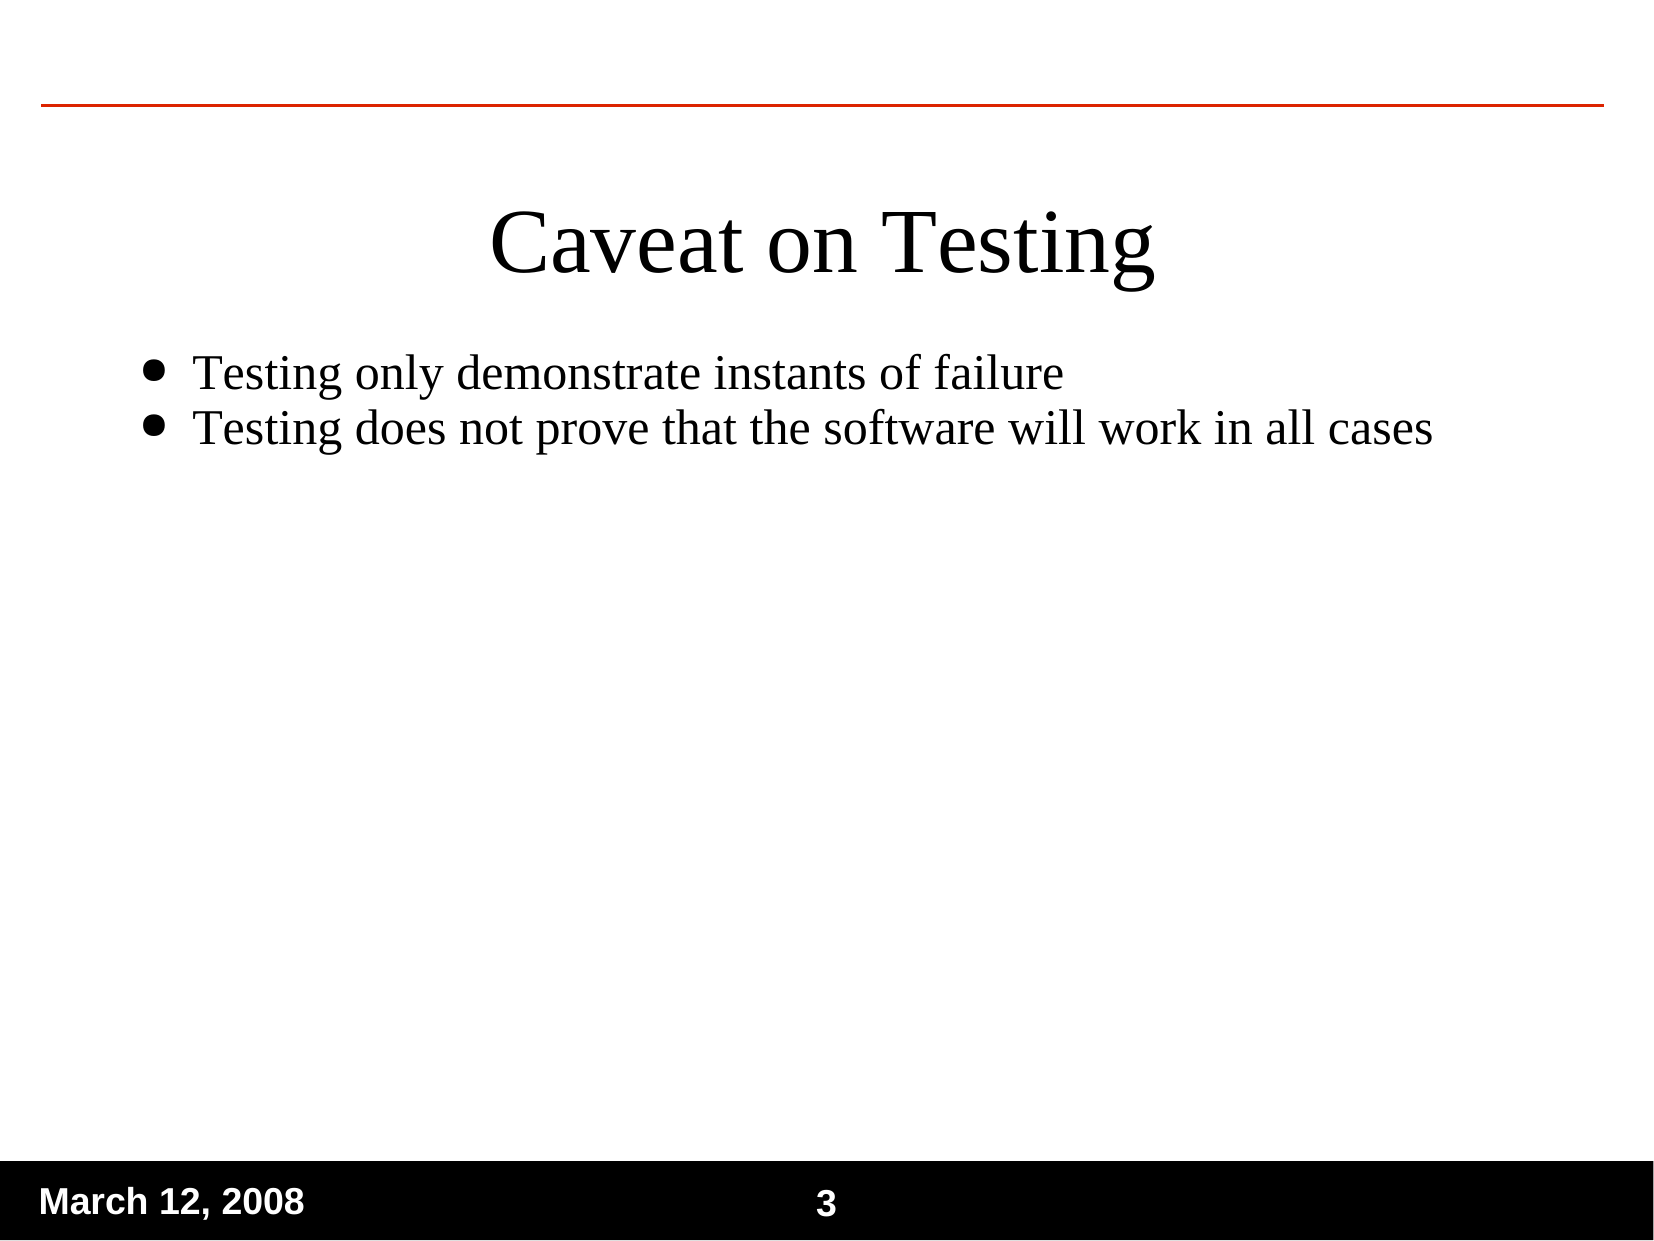

# Caveat on Testing
Testing only demonstrate instants of failure
Testing does not prove that the software will work in all cases